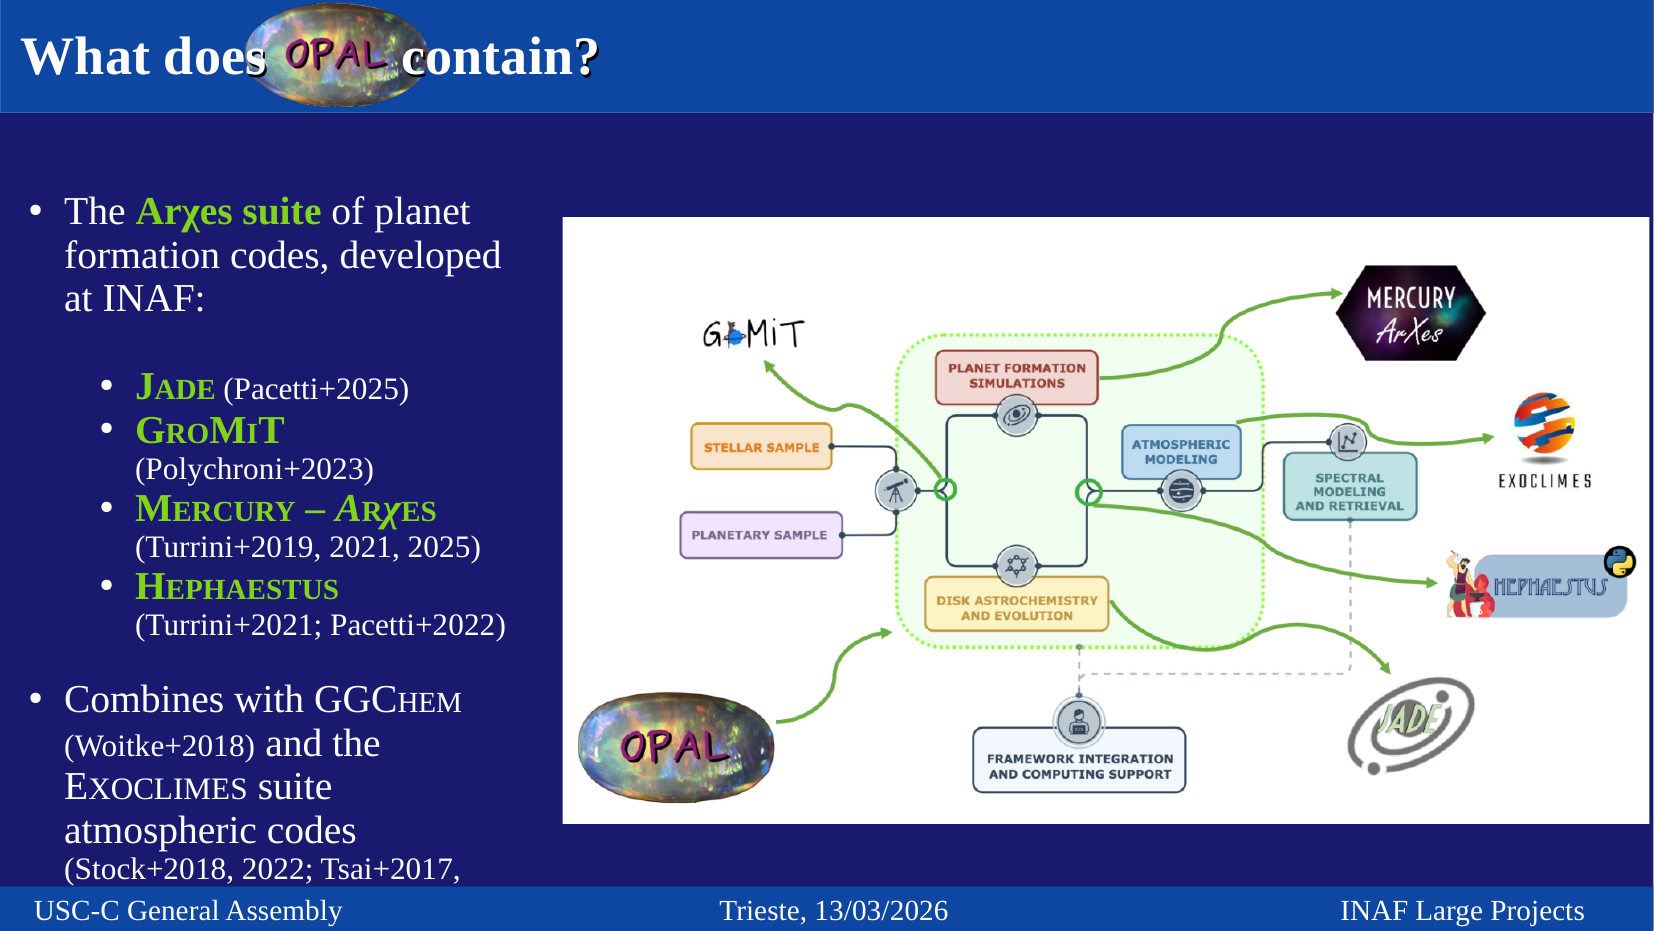

What does contain?
The Arχes suite of planet formation codes, developed at INAF:
JADE (Pacetti+2025)
GROMIT (Polychroni+2023)
MERCURY – ARχES (Turrini+2019, 2021, 2025)
HEPHAESTUS (Turrini+2021; Pacetti+2022)
Combines with GGCHEM (Woitke+2018) and the EXOCLIMES suite atmospheric codes (Stock+2018, 2022; Tsai+2017, 2021)
USC-C General Assembly Trieste, 13/03/2026 INAF Large Projects